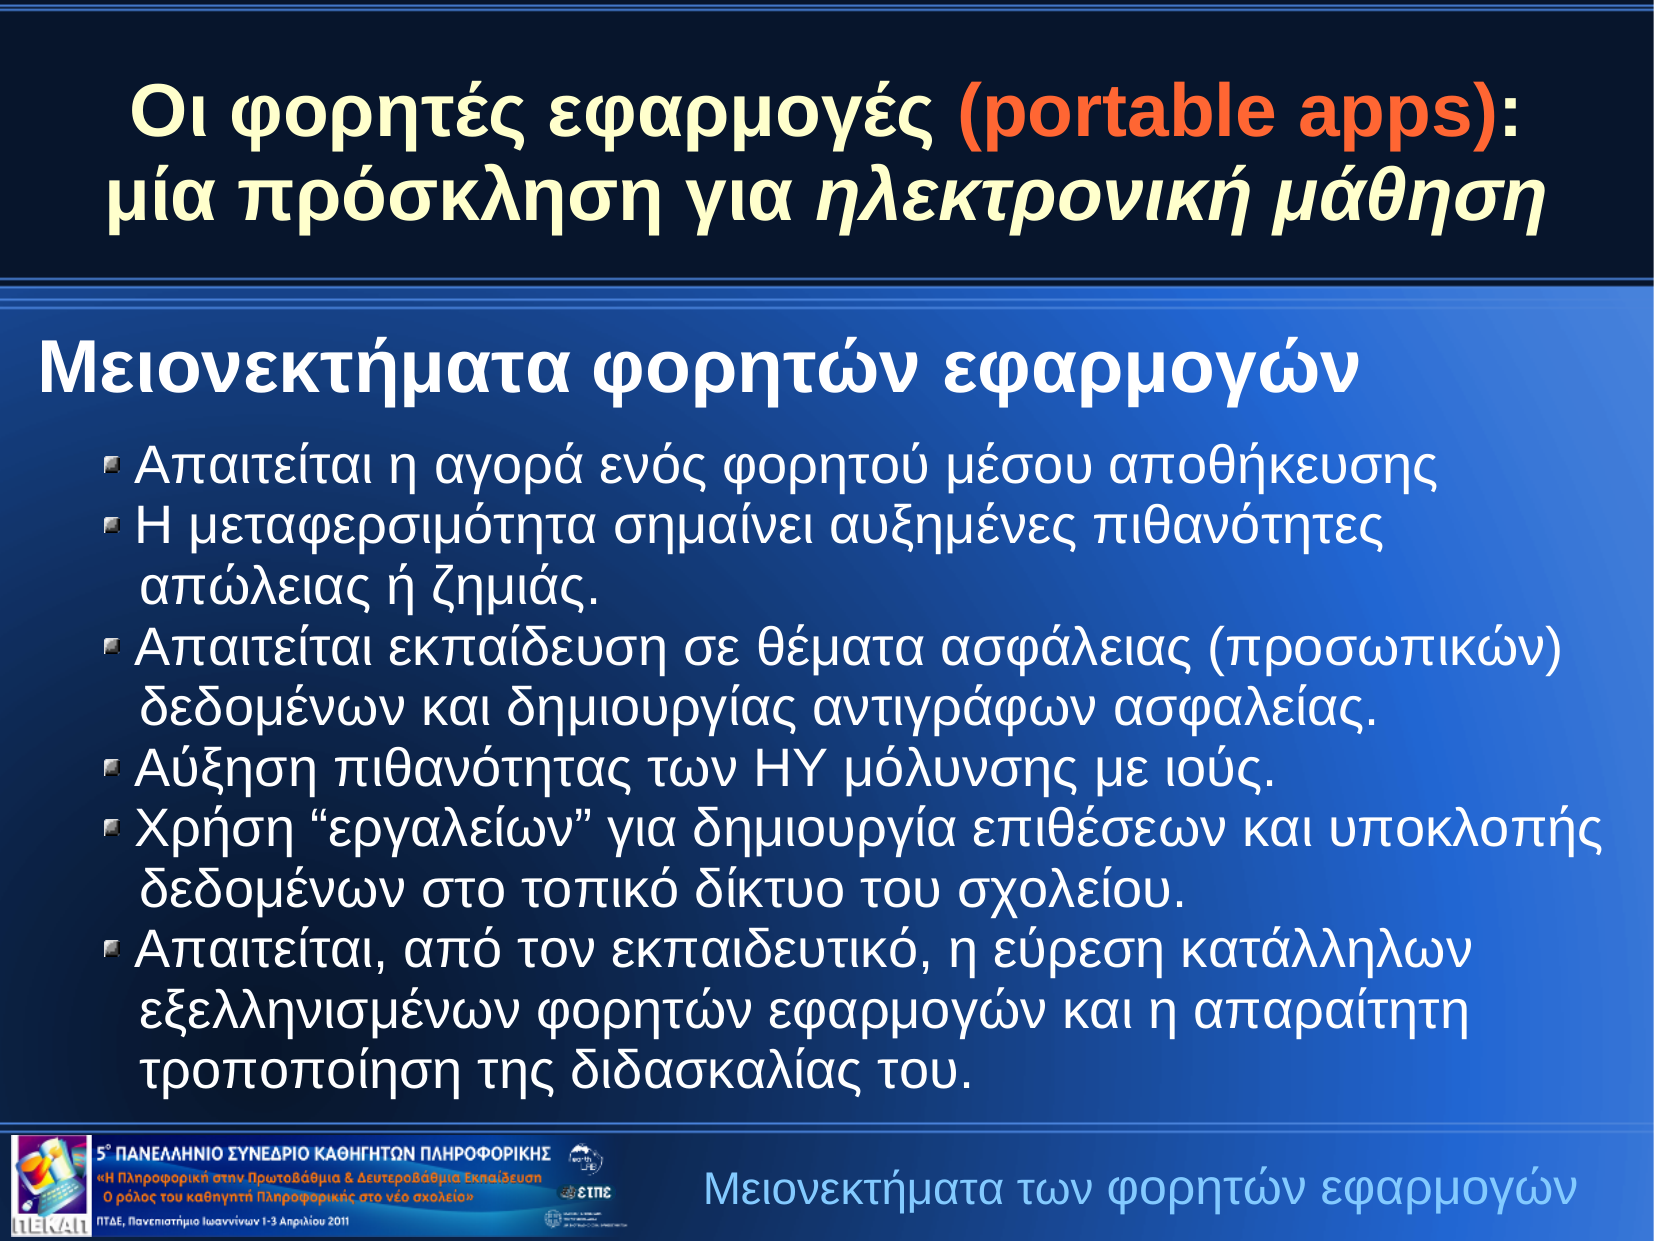

# Οι φορητές εφαρμογές (portable apps): μία πρόσκληση για ηλεκτρονική μάθηση
Μειονεκτήματα φορητών εφαρμογών
 Απαιτείται η αγορά ενός φορητού μέσου αποθήκευσης
 Η μεταφερσιμότητα σημαίνει αυξημένες πιθανότητες απώλειας ή ζημιάς.
 Απαιτείται εκπαίδευση σε θέματα ασφάλειας (προσωπικών) δεδομένων και δημιουργίας αντιγράφων ασφαλείας.
 Αύξηση πιθανότητας των ΗΥ μόλυνσης με ιούς.
 Χρήση “εργαλείων” για δημιουργία επιθέσεων και υποκλοπής δεδομένων στο τοπικό δίκτυο του σχολείου.
 Απαιτείται, από τον εκπαιδευτικό, η εύρεση κατάλληλων εξελληνισμένων φορητών εφαρμογών και η απαραίτητη τροποποίηση της διδασκαλίας του.
 Μειονεκτήματα των φορητών εφαρμογών